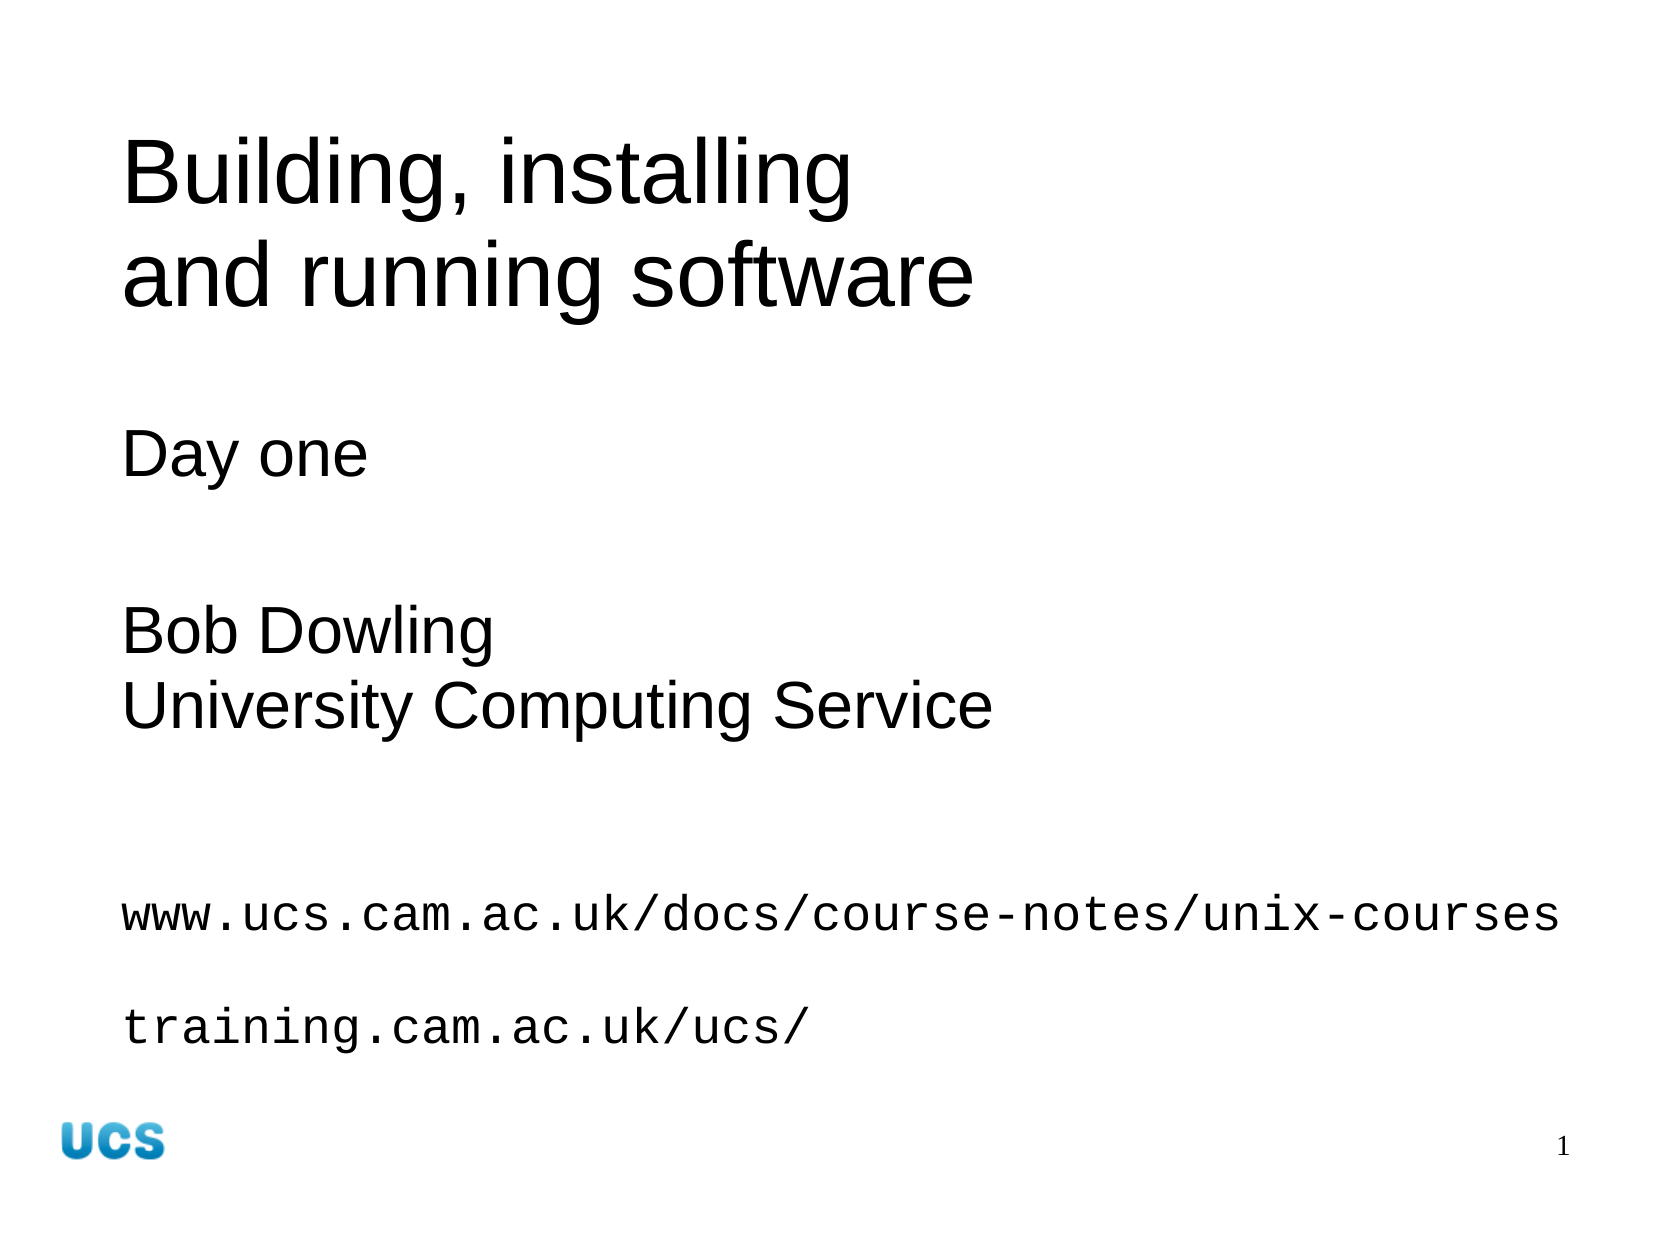

Building, installing
and running software
Day one
Bob Dowling
University Computing Service
www.ucs.cam.ac.uk/docs/course-notes/unix-courses
training.cam.ac.uk/ucs/
1